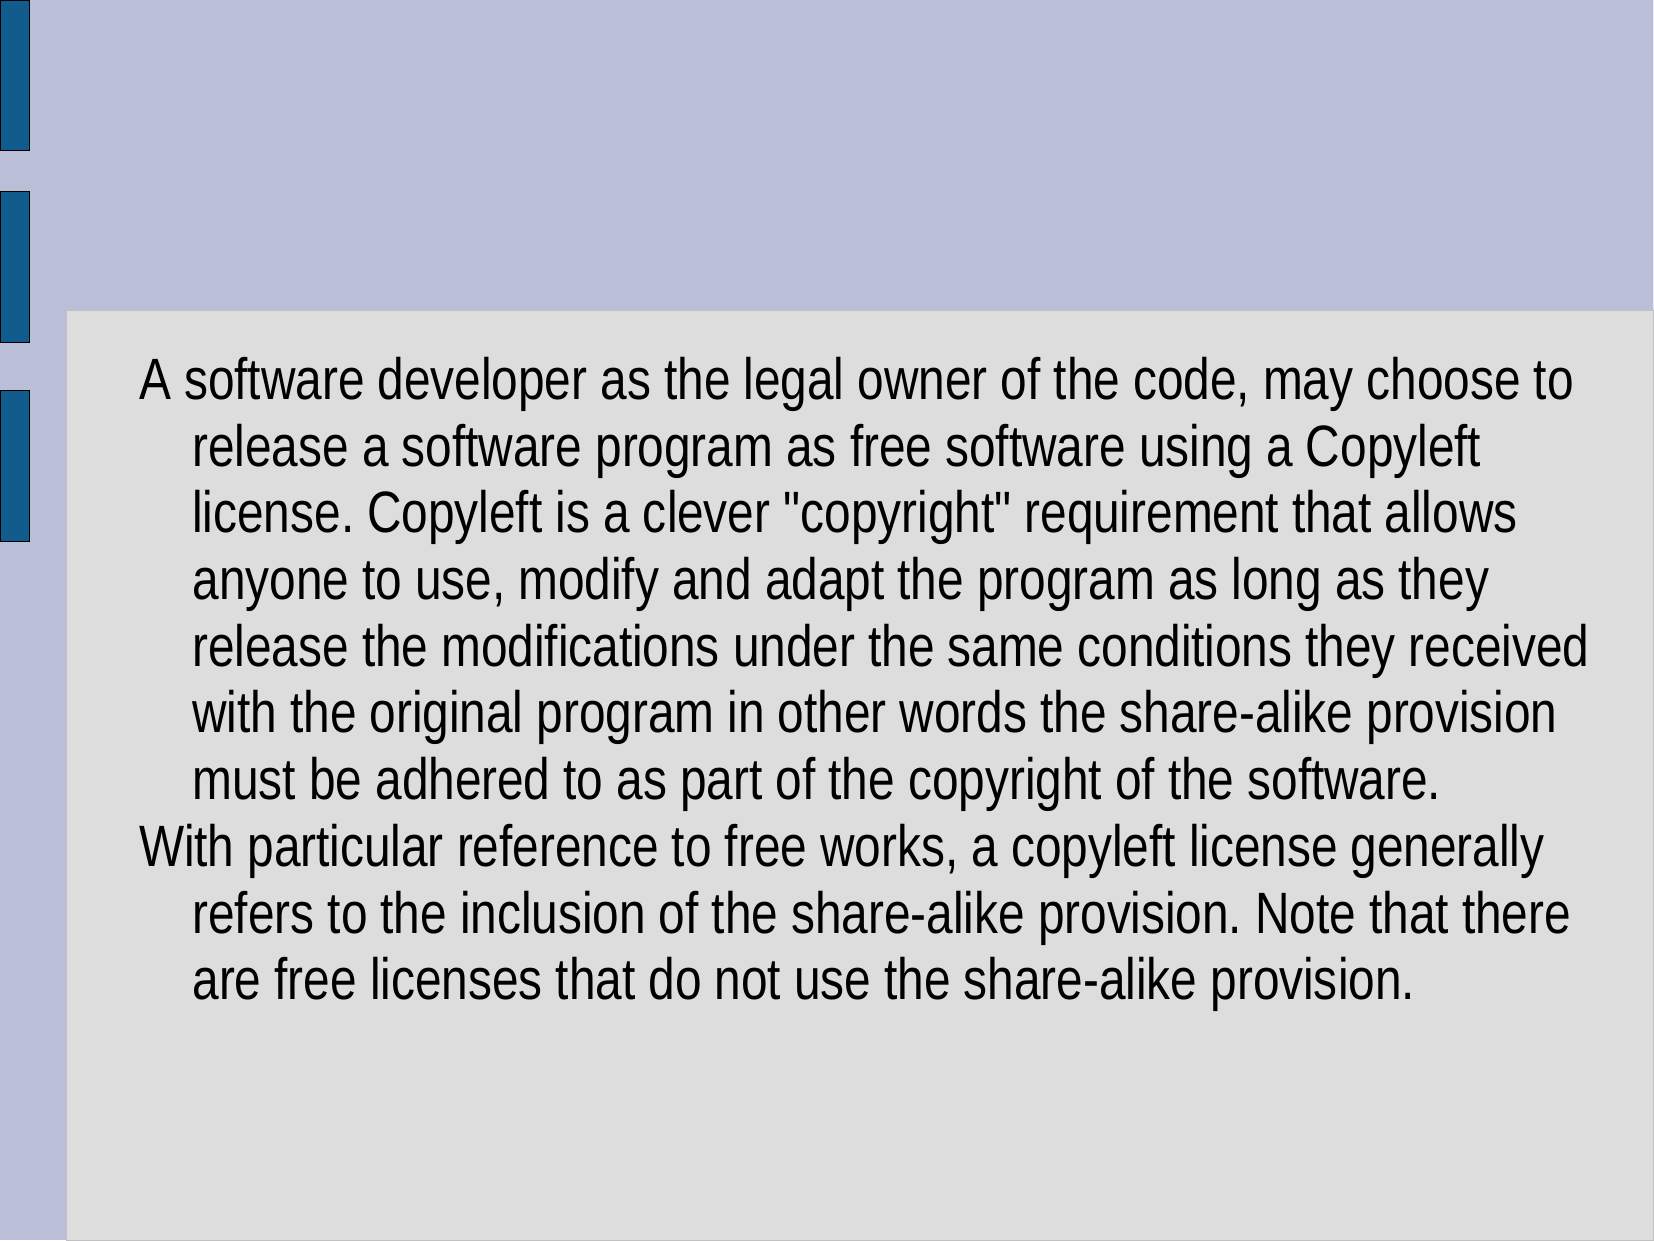

# A software developer as the legal owner of the code, may choose to release a software program as free software using a Copyleft license. Copyleft is a clever "copyright" requirement that allows anyone to use, modify and adapt the program as long as they release the modifications under the same conditions they received with the original program in other words the share-alike provision must be adhered to as part of the copyright of the software.
With particular reference to free works, a copyleft license generally refers to the inclusion of the share-alike provision. Note that there are free licenses that do not use the share-alike provision.